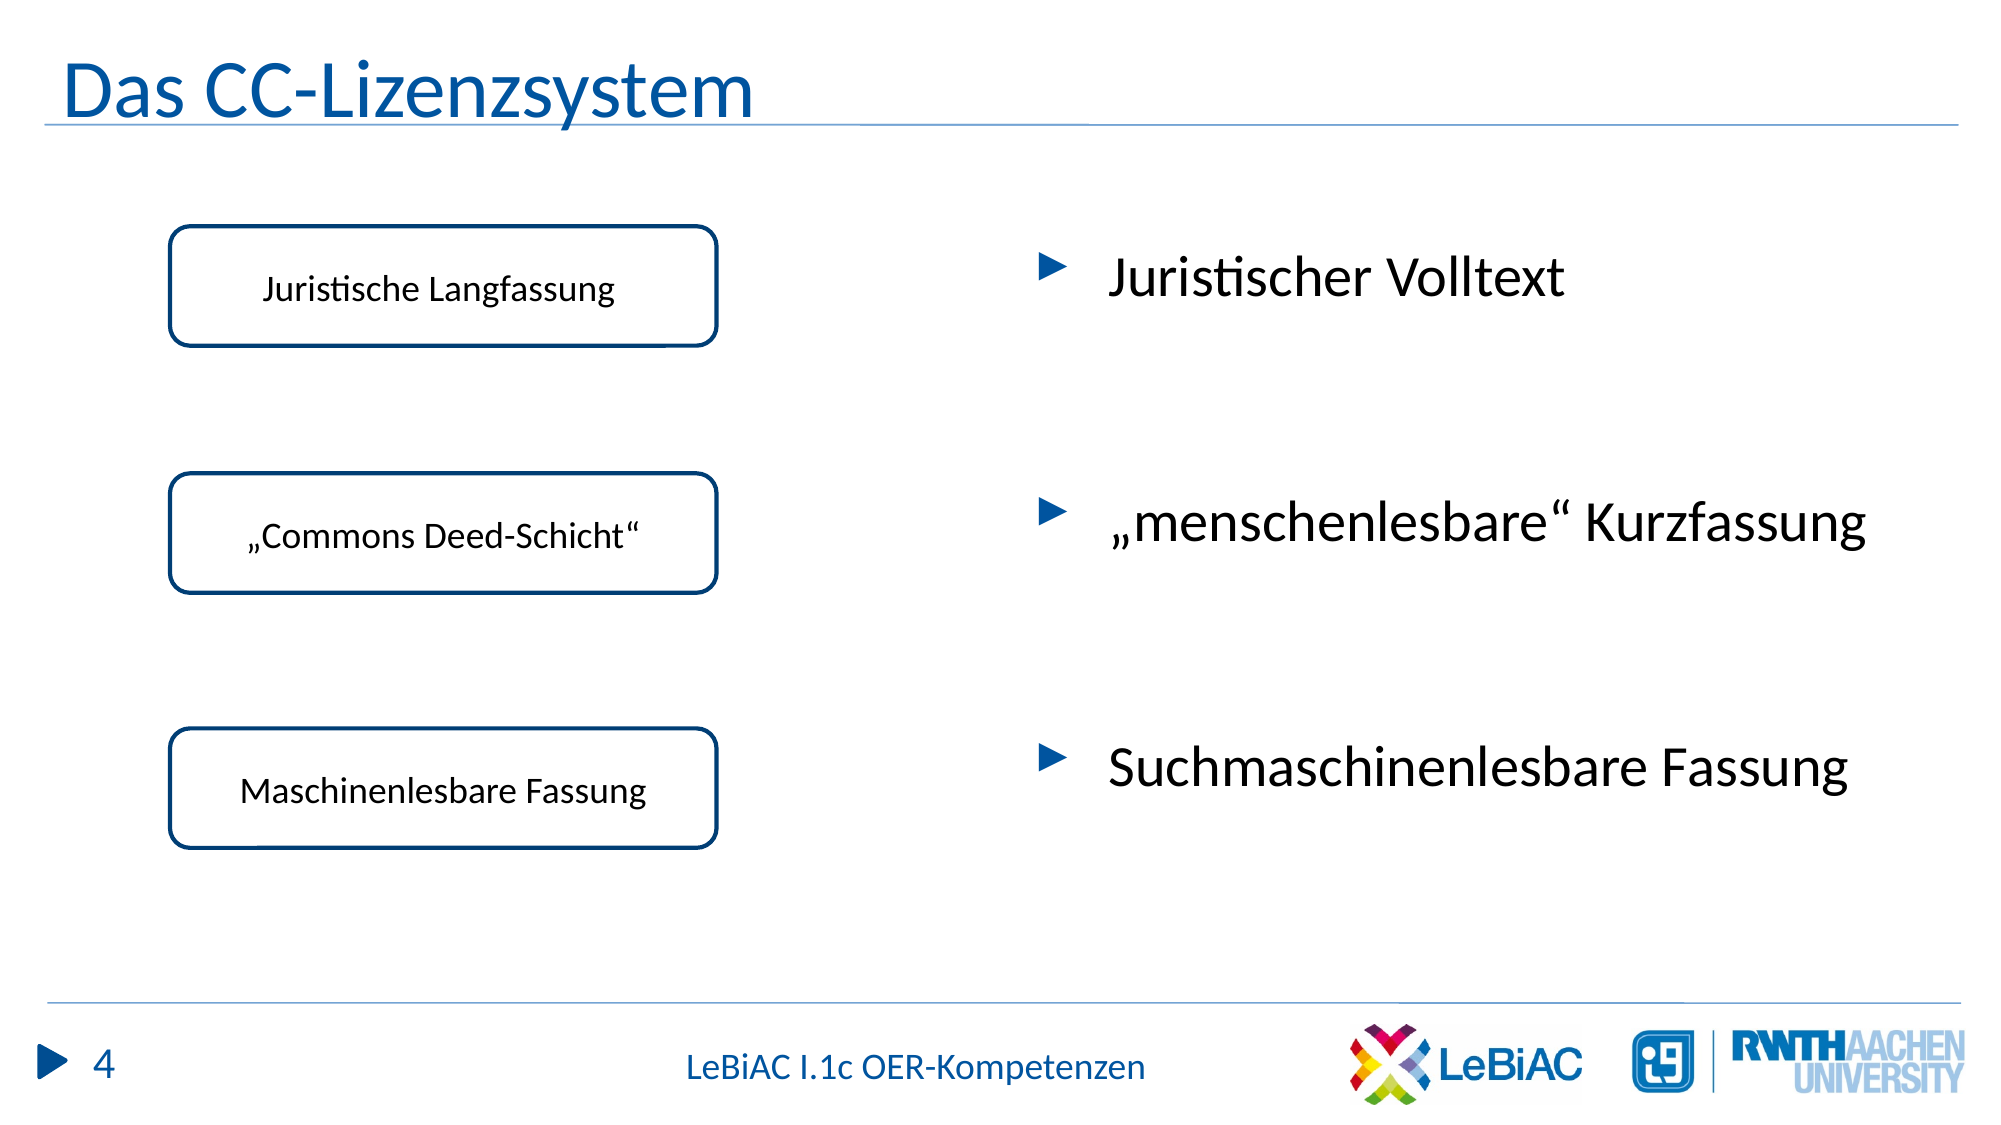

# Das CC-Lizenzsystem
Juristischer Volltext
„menschenlesbare“ Kurzfassung
Suchmaschinenlesbare Fassung
Juristische Langfassung
„Commons Deed-Schicht“
Maschinenlesbare Fassung